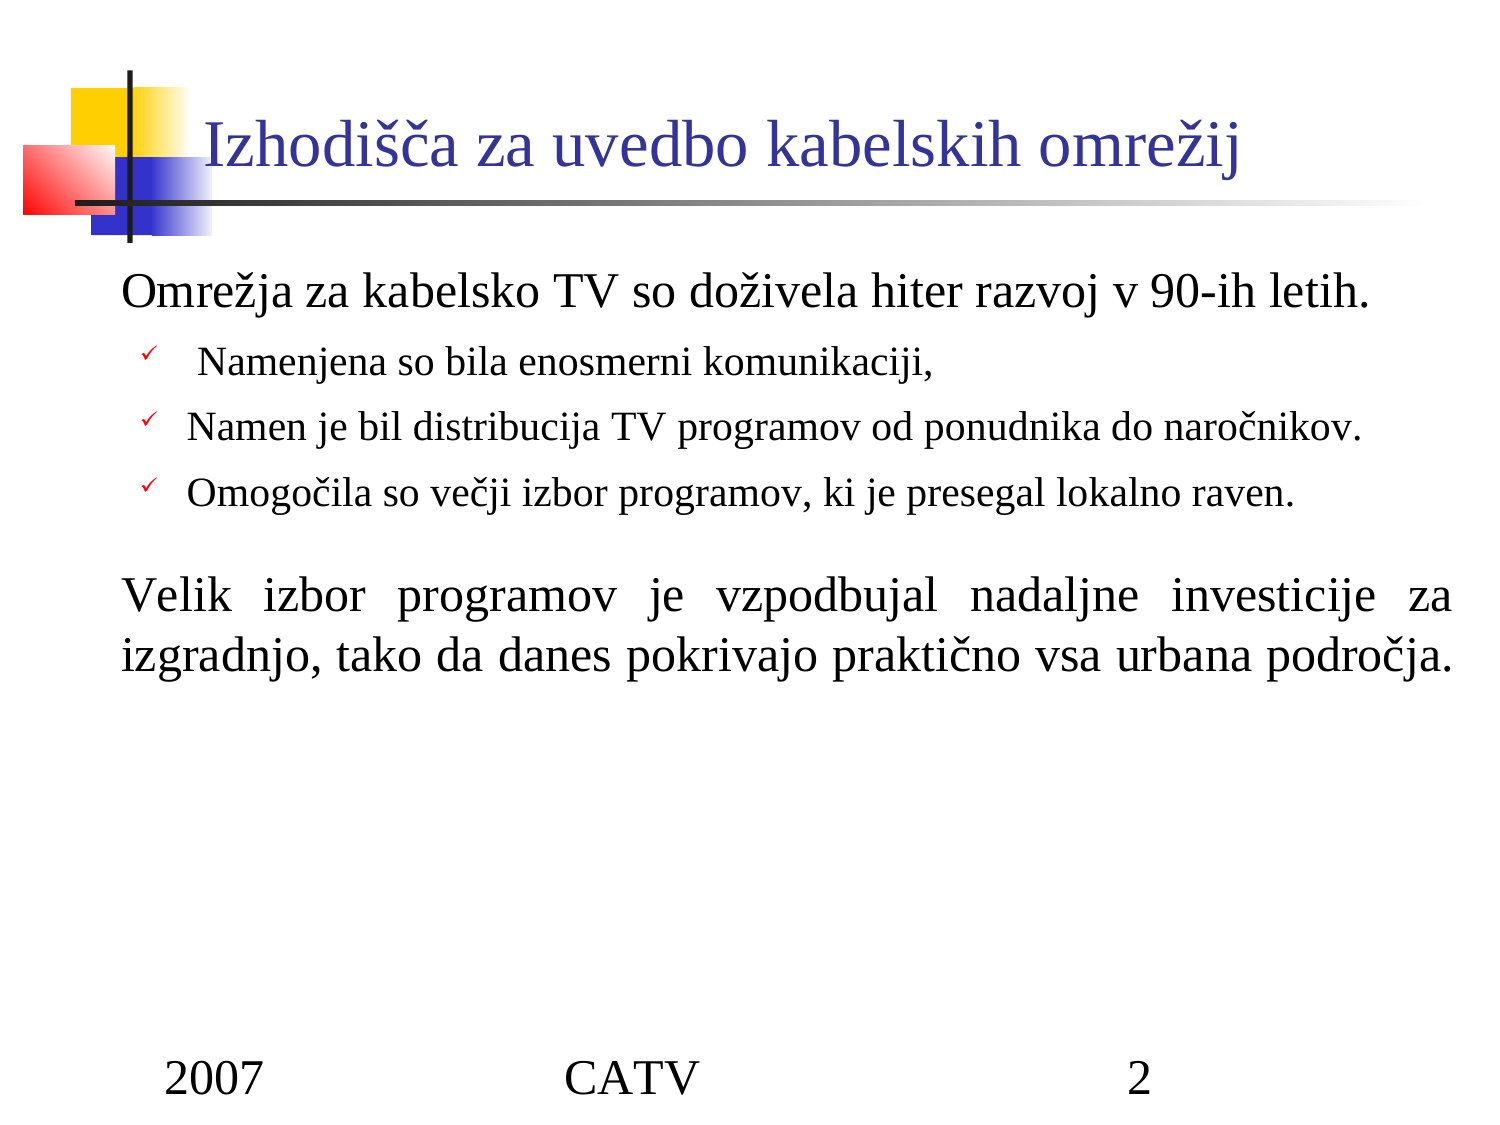

# Izhodišča za uvedbo kabelskih omrežij
	Omrežja za kabelsko TV so doživela hiter razvoj v 90-ih letih.
 Namenjena so bila enosmerni komunikaciji,
Namen je bil distribucija TV programov od ponudnika do naročnikov.
Omogočila so večji izbor programov, ki je presegal lokalno raven.
	Velik izbor programov je vzpodbujal nadaljne investicije za izgradnjo, tako da danes pokrivajo praktično vsa urbana področja.
2007
CATV
2